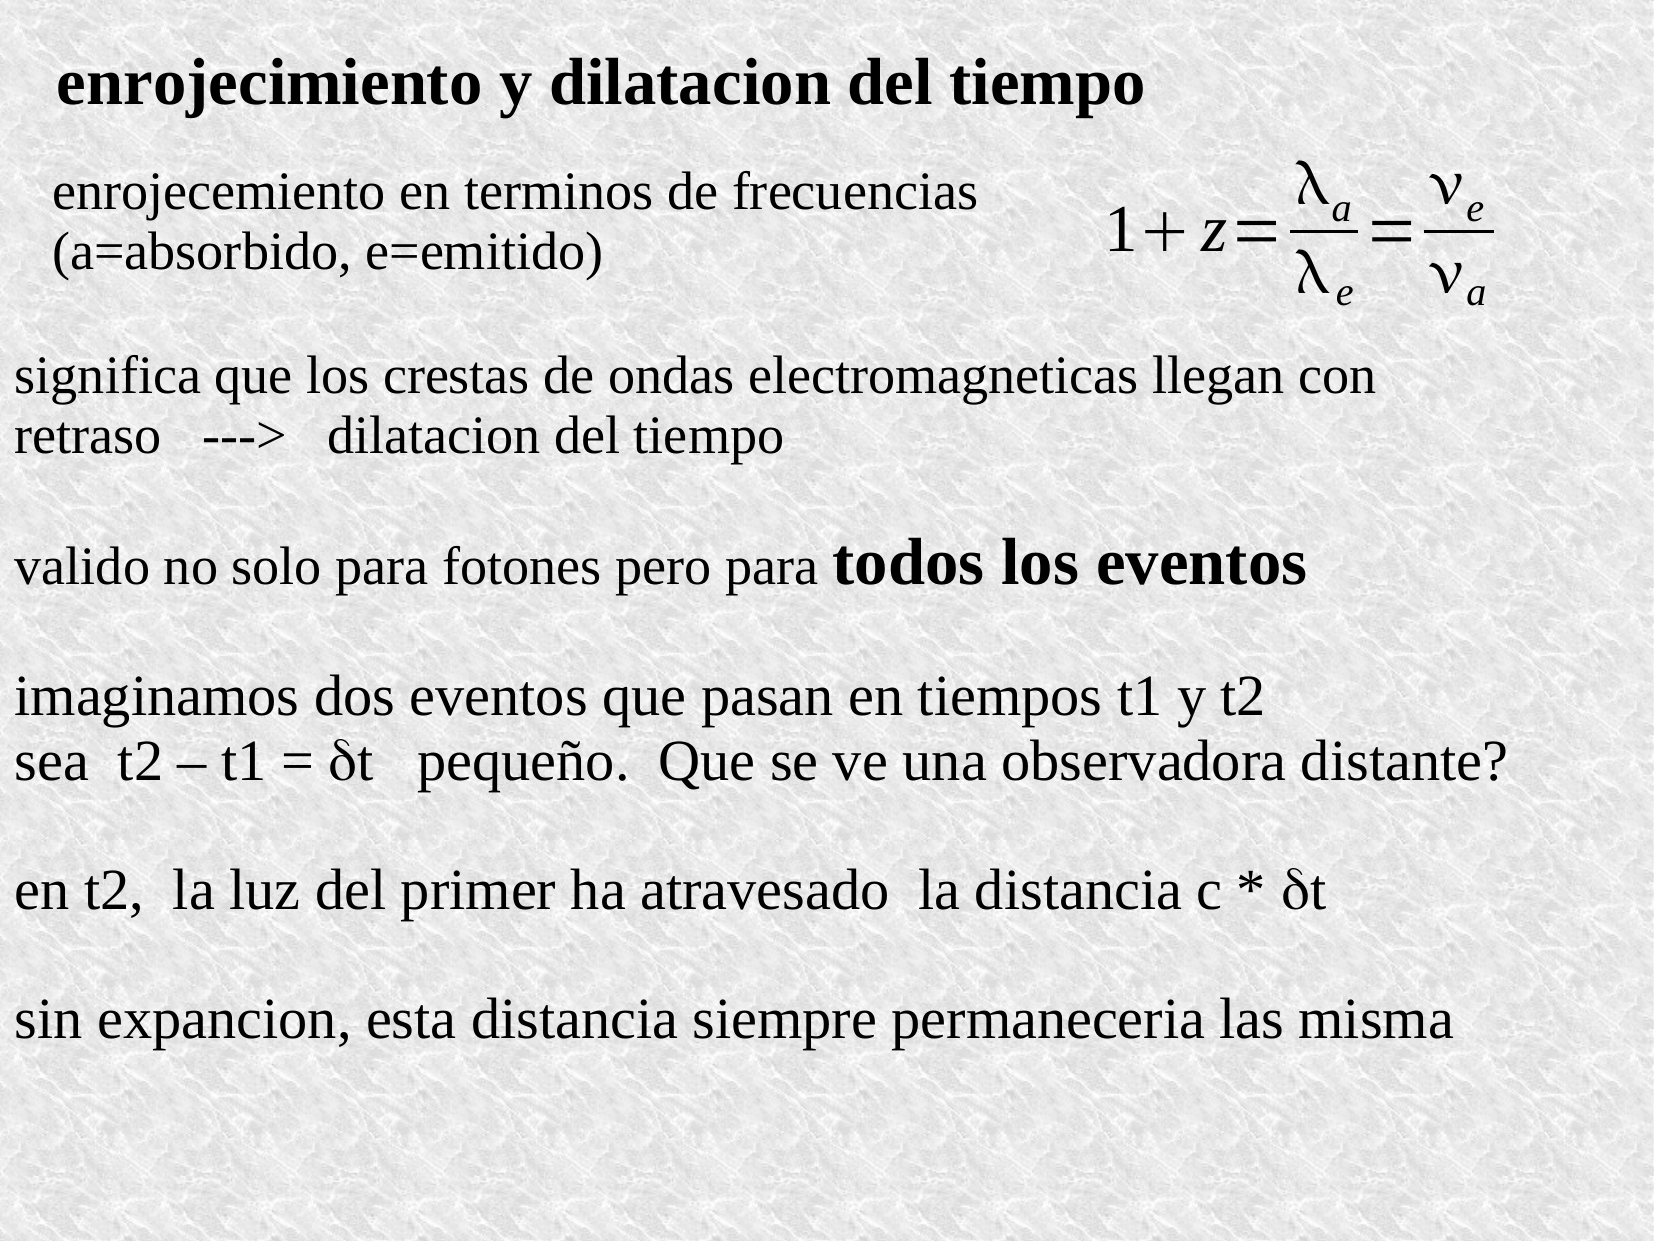

enrojecimiento y dilatacion del tiempo
enrojecemiento en terminos de frecuencias
(a=absorbido, e=emitido)
significa que los crestas de ondas electromagneticas llegan con
retraso ---> dilatacion del tiempo
valido no solo para fotones pero para todos los eventos
imaginamos dos eventos que pasan en tiempos t1 y t2
sea t2 – t1 = t pequeño. Que se ve una observadora distante?
en t2, la luz del primer ha atravesado la distancia c * t
sin expancion, esta distancia siempre permaneceria las misma